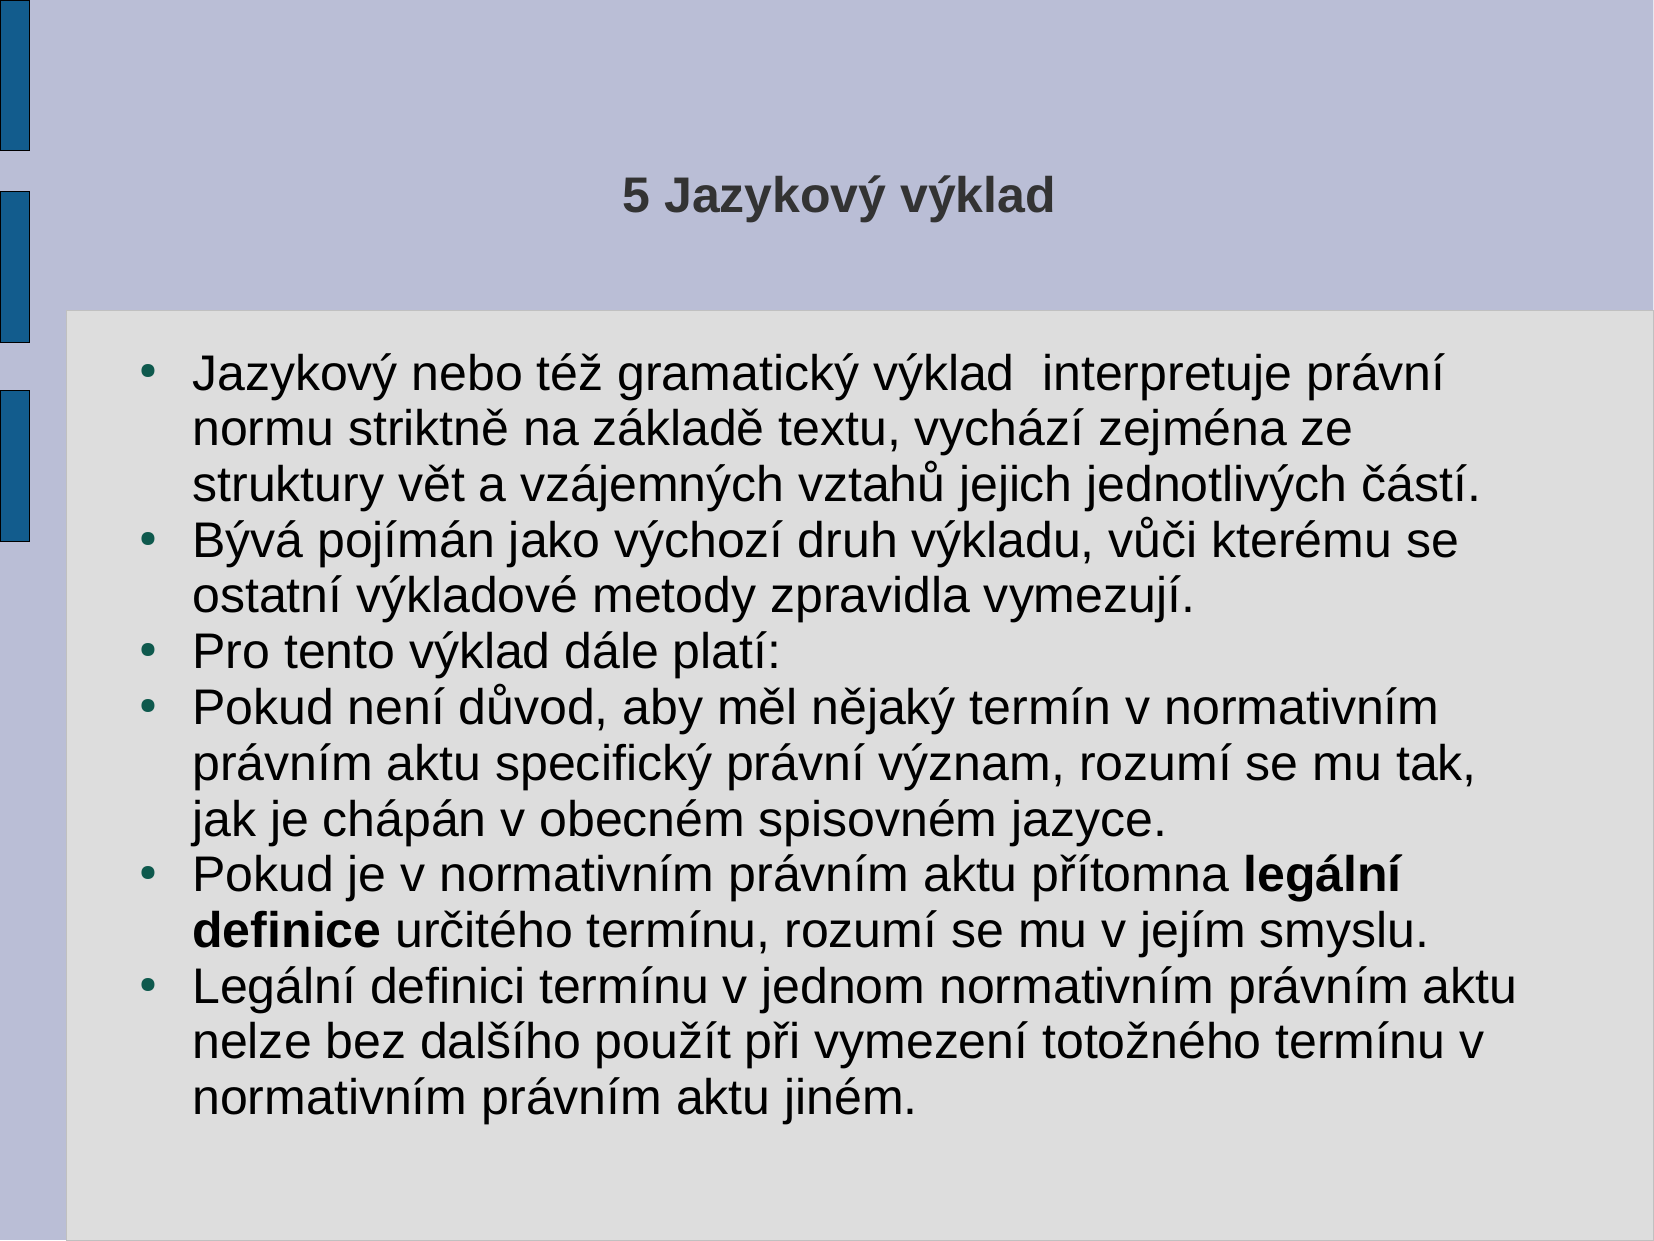

# 5 Jazykový výklad
Jazykový nebo též gramatický výklad interpretuje právní normu striktně na základě textu, vychází zejména ze struktury vět a vzájemných vztahů jejich jednotlivých částí.
Bývá pojímán jako výchozí druh výkladu, vůči kterému se ostatní výkladové metody zpravidla vymezují.
Pro tento výklad dále platí:
Pokud není důvod, aby měl nějaký termín v normativním právním aktu specifický právní význam, rozumí se mu tak, jak je chápán v obecném spisovném jazyce.
Pokud je v normativním právním aktu přítomna legální definice určitého termínu, rozumí se mu v jejím smyslu.
Legální definici termínu v jednom normativním právním aktu nelze bez dalšího použít při vymezení totožného termínu v normativním právním aktu jiném.